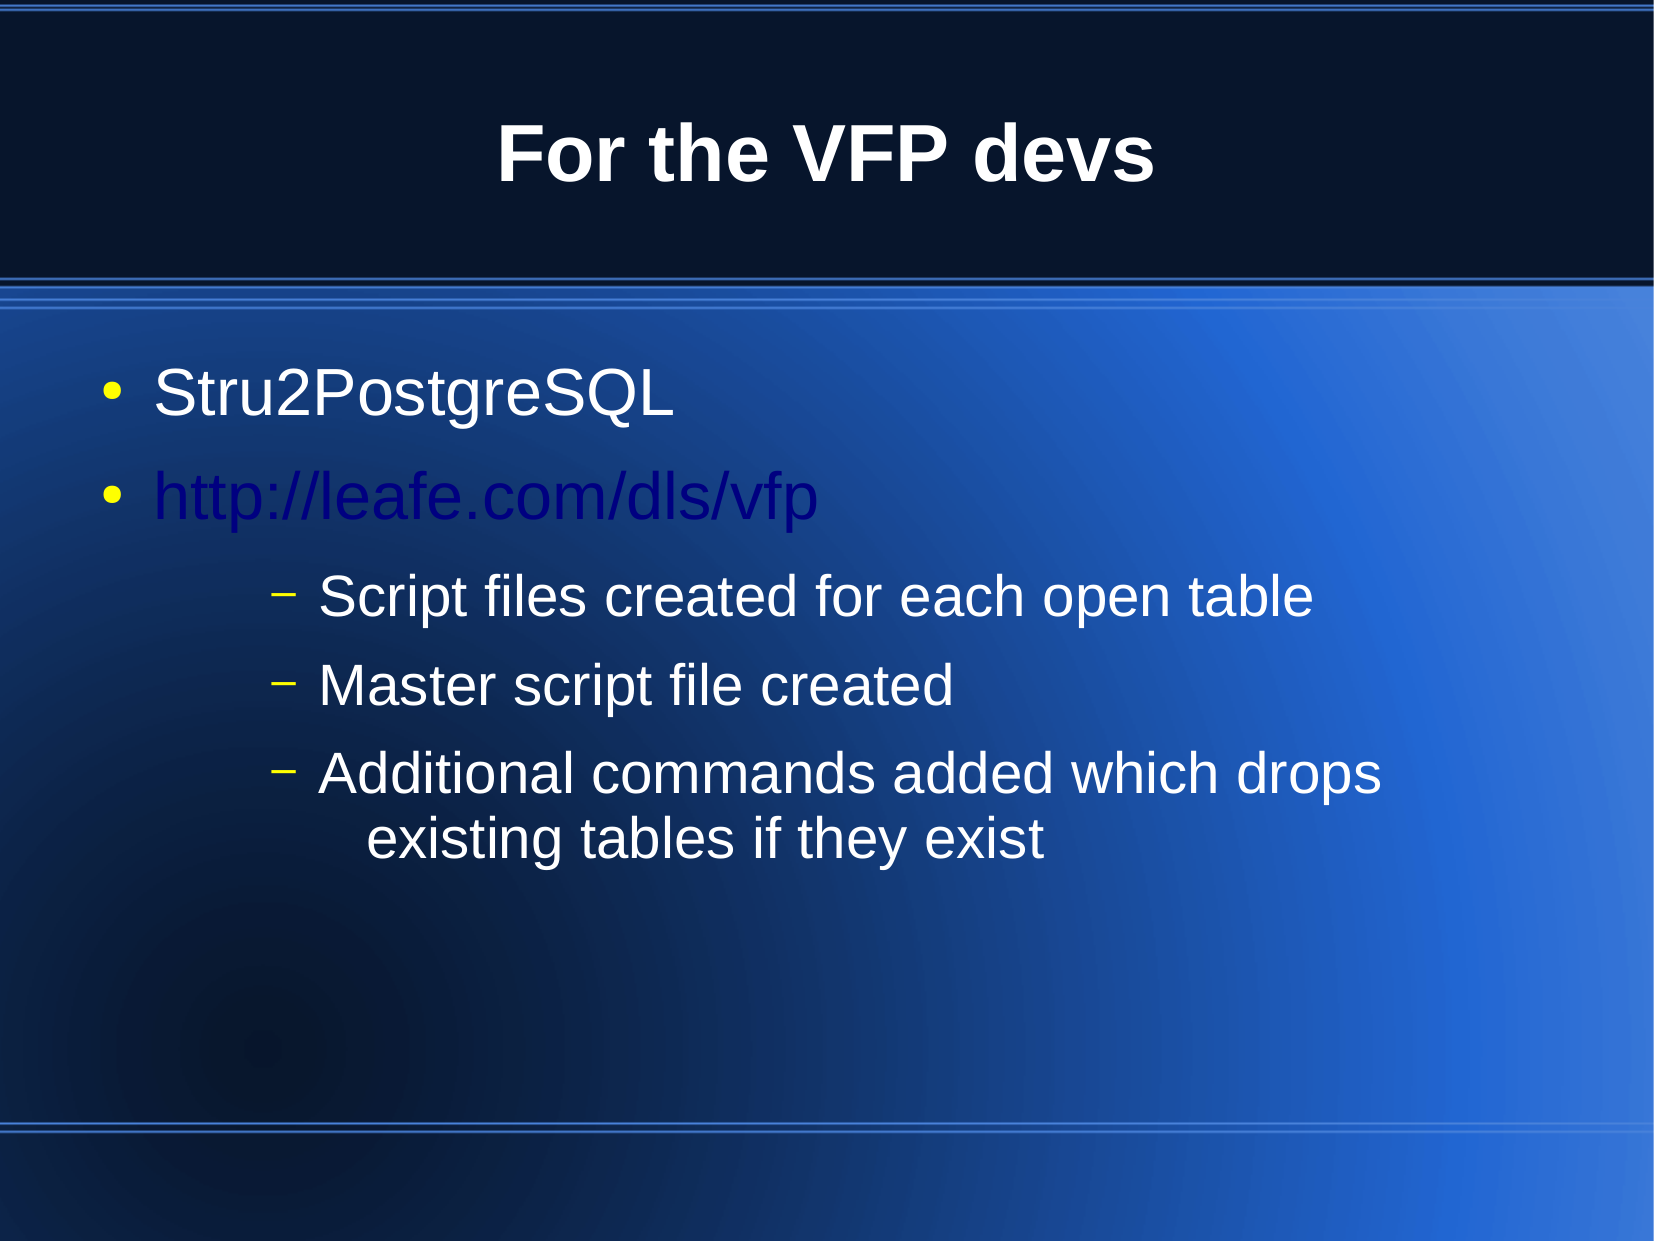

# For the VFP devs
Stru2PostgreSQL
http://leafe.com/dls/vfp
Script files created for each open table
Master script file created
Additional commands added which drops existing tables if they exist